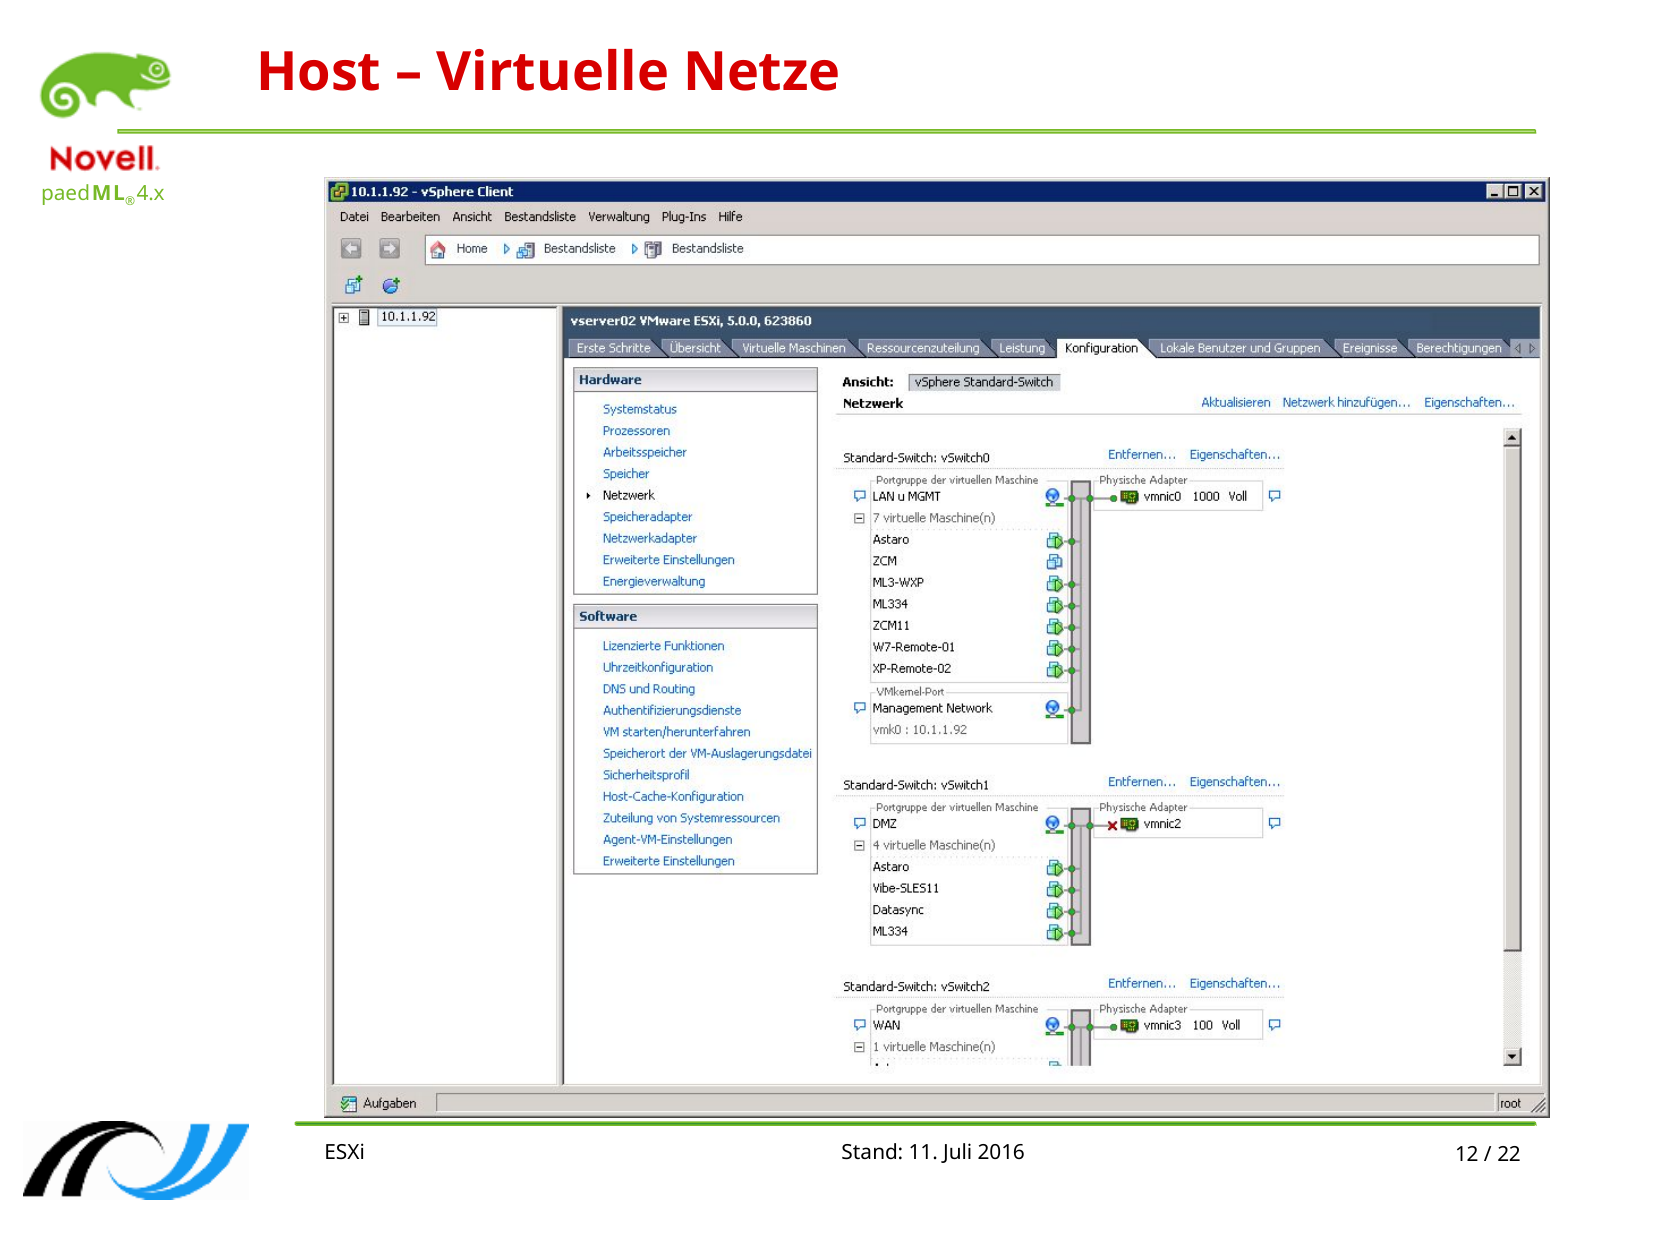

# Host – Virtuelle Netze
ESXi
11. Juli 2016
12